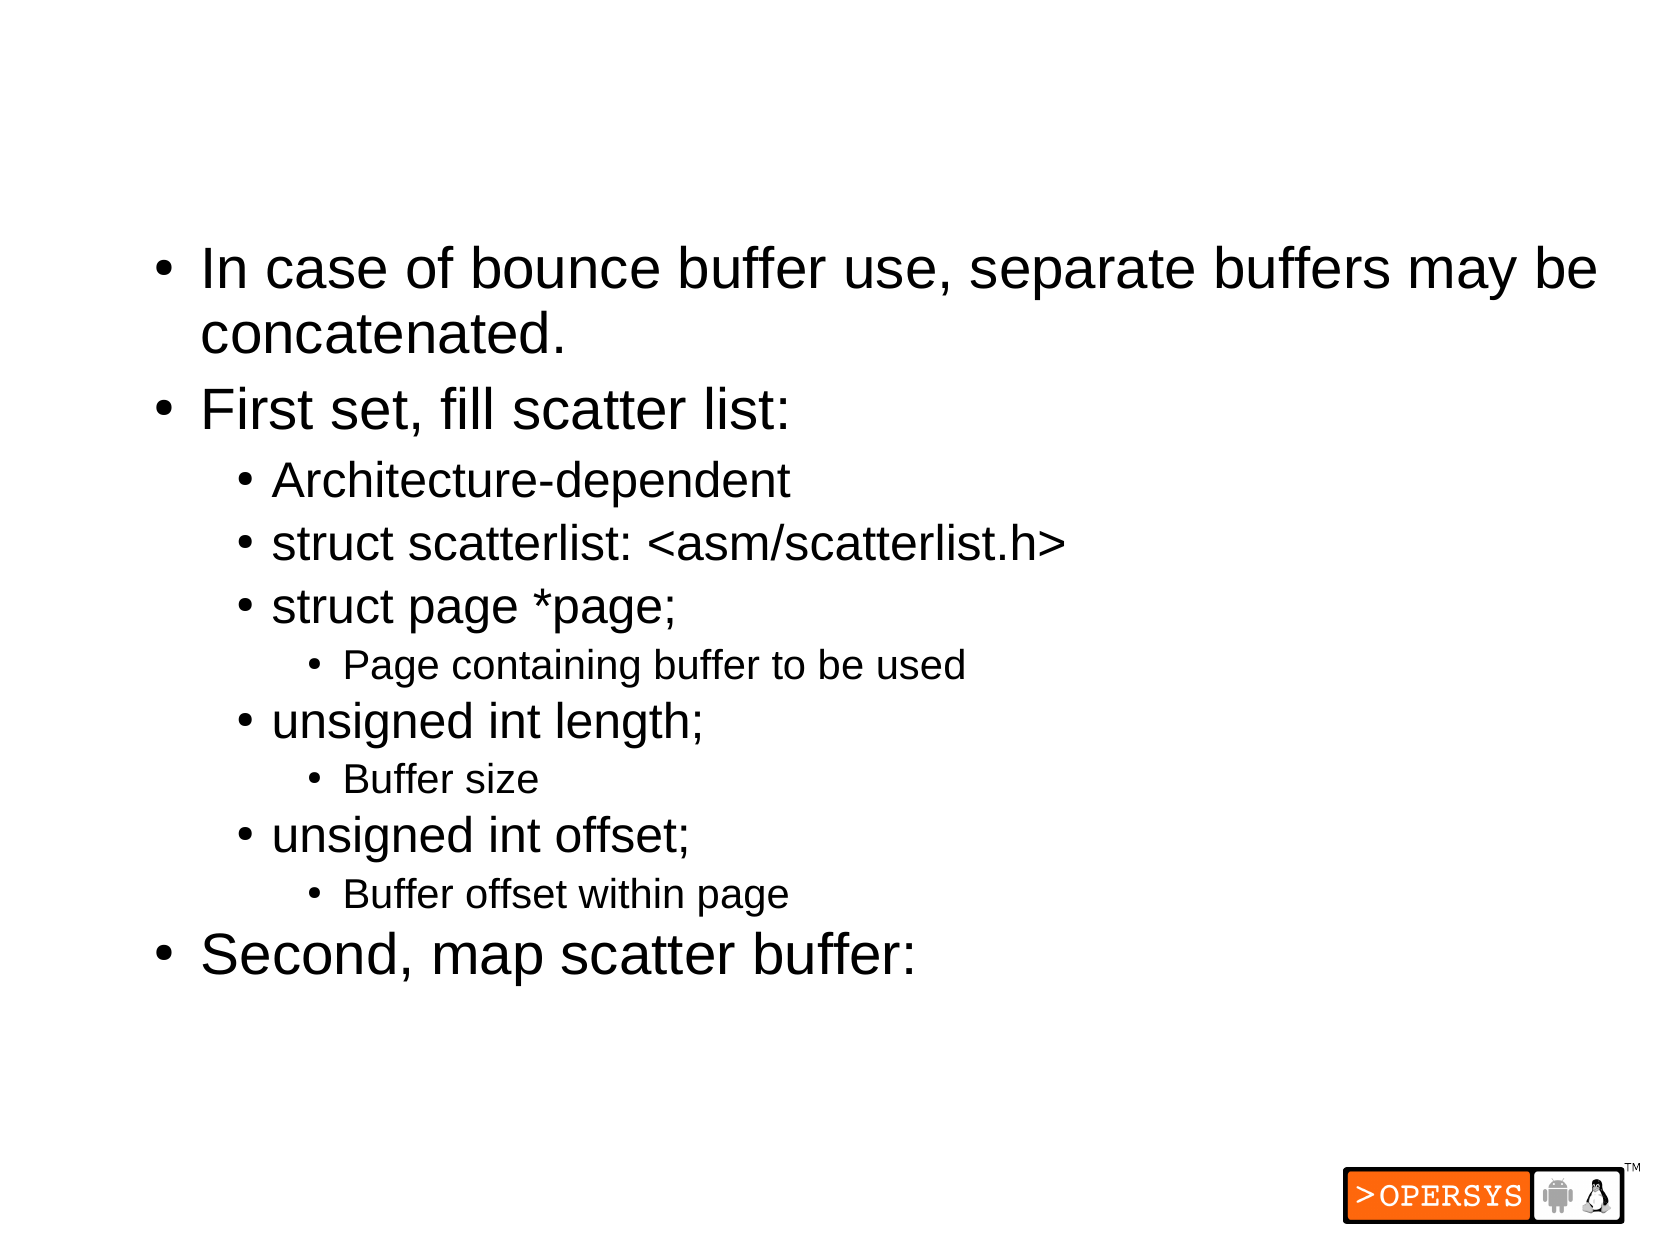

# In case of bounce buffer use, separate buffers may be concatenated.
First set, fill scatter list:
Architecture-dependent
struct scatterlist: <asm/scatterlist.h>
struct page *page;
Page containing buffer to be used
unsigned int length;
Buffer size
unsigned int offset;
Buffer offset within page
Second, map scatter buffer: